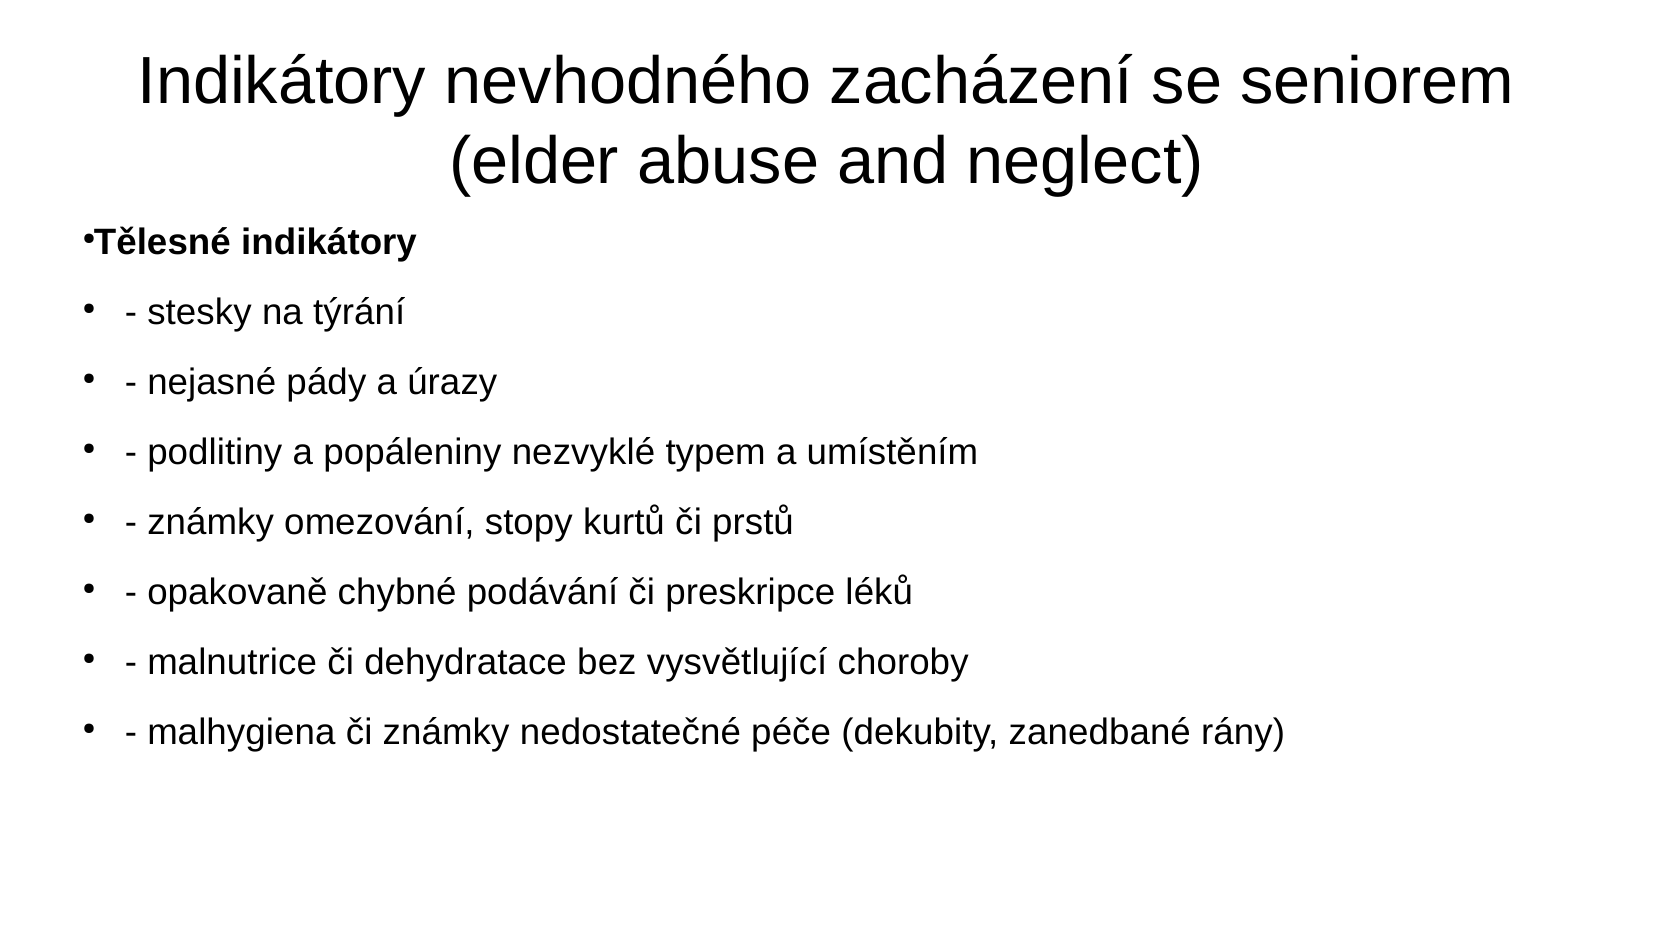

# Indikátory nevhodného zacházení se seniorem (elder abuse and neglect)
Tělesné indikátory
 - stesky na týrání
 - nejasné pády a úrazy
 - podlitiny a popáleniny nezvyklé typem a umístěním
 - známky omezování, stopy kurtů či prstů
 - opakovaně chybné podávání či preskripce léků
 - malnutrice či dehydratace bez vysvětlující choroby
 - malhygiena či známky nedostatečné péče (dekubity, zanedbané rány)